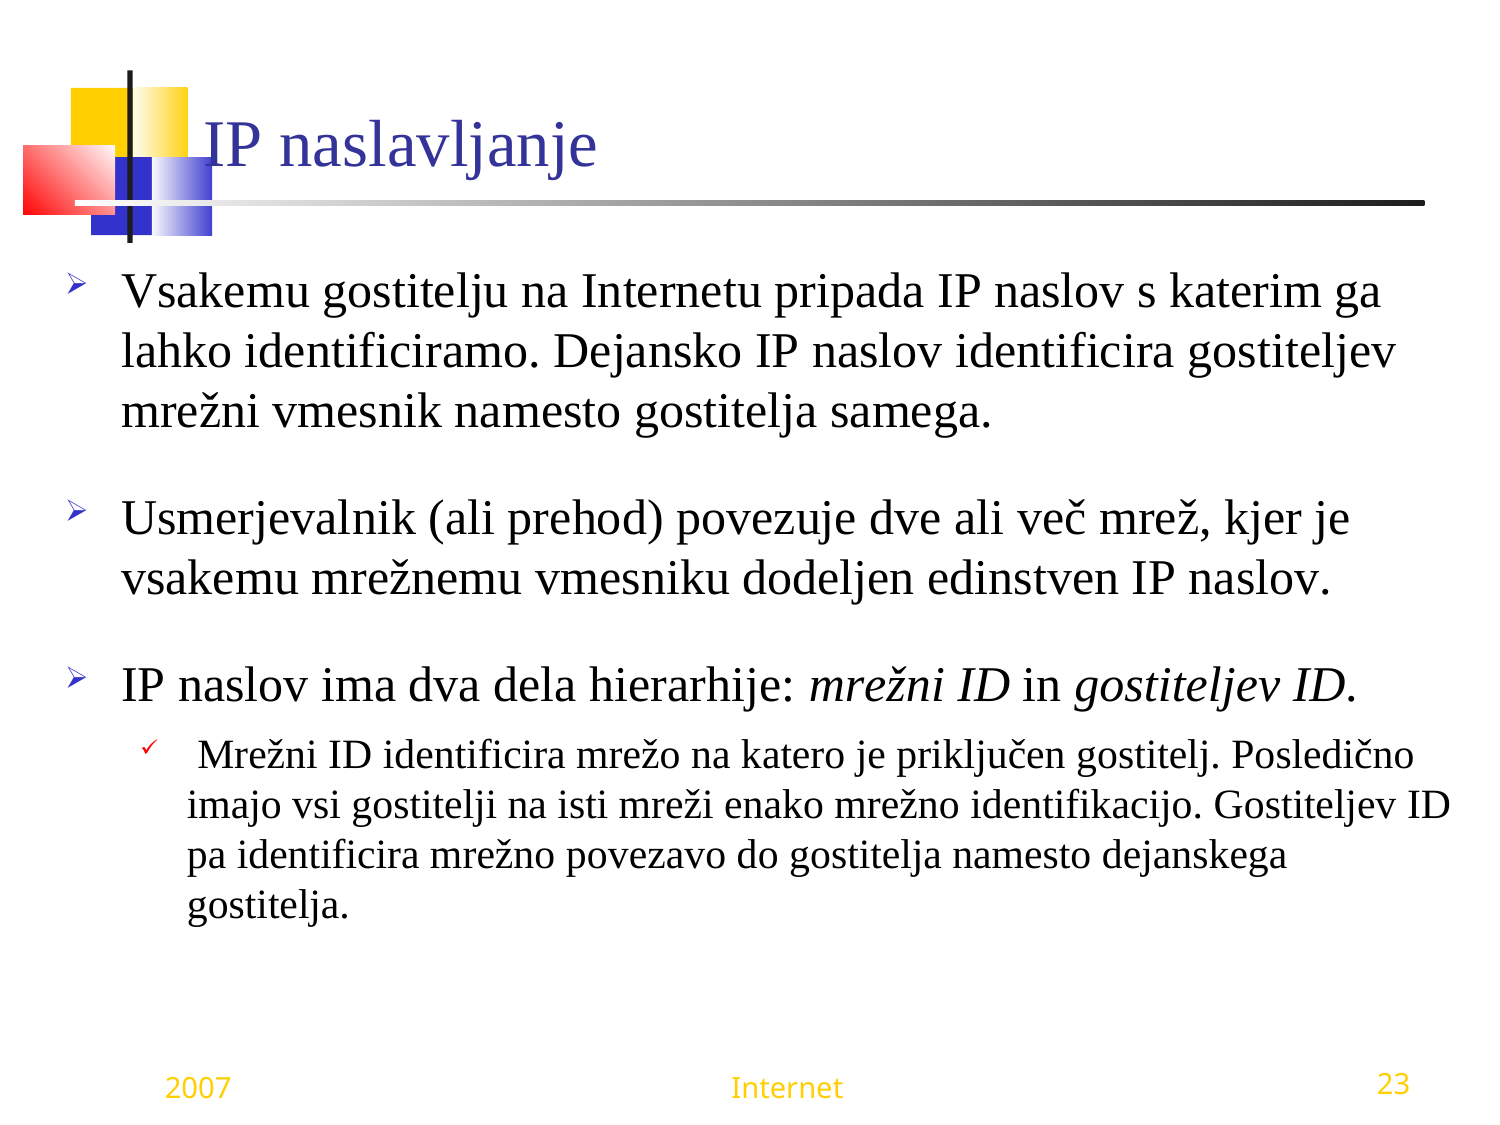

# IP naslavljanje
Vsakemu gostitelju na Internetu pripada IP naslov s katerim ga lahko identificiramo. Dejansko IP naslov identificira gostiteljev mrežni vmesnik namesto gostitelja samega.
Usmerjevalnik (ali prehod) povezuje dve ali več mrež, kjer je vsakemu mrežnemu vmesniku dodeljen edinstven IP naslov.
IP naslov ima dva dela hierarhije: mrežni ID in gostiteljev ID.
 Mrežni ID identificira mrežo na katero je priključen gostitelj. Posledično imajo vsi gostitelji na isti mreži enako mrežno identifikacijo. Gostiteljev ID pa identificira mrežno povezavo do gostitelja namesto dejanskega gostitelja.
2007
Internet